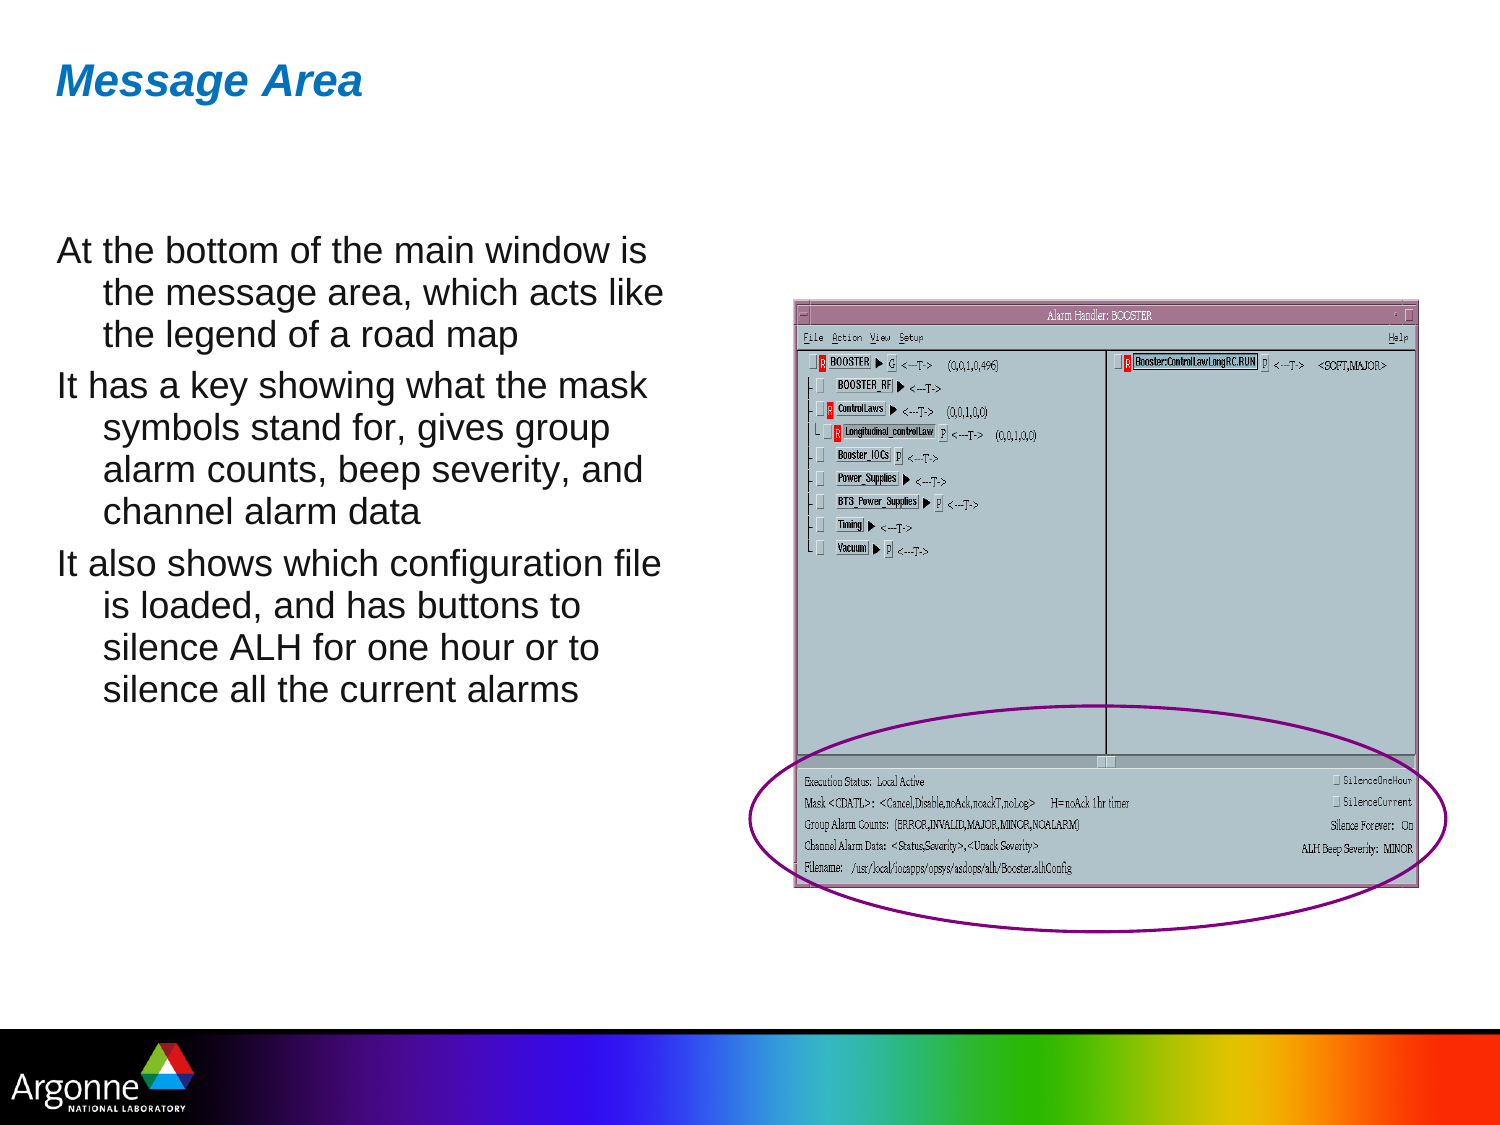

# Message Area
At the bottom of the main window is the message area, which acts like the legend of a road map
It has a key showing what the mask symbols stand for, gives group alarm counts, beep severity, and channel alarm data
It also shows which configuration file is loaded, and has buttons to silence ALH for one hour or to silence all the current alarms